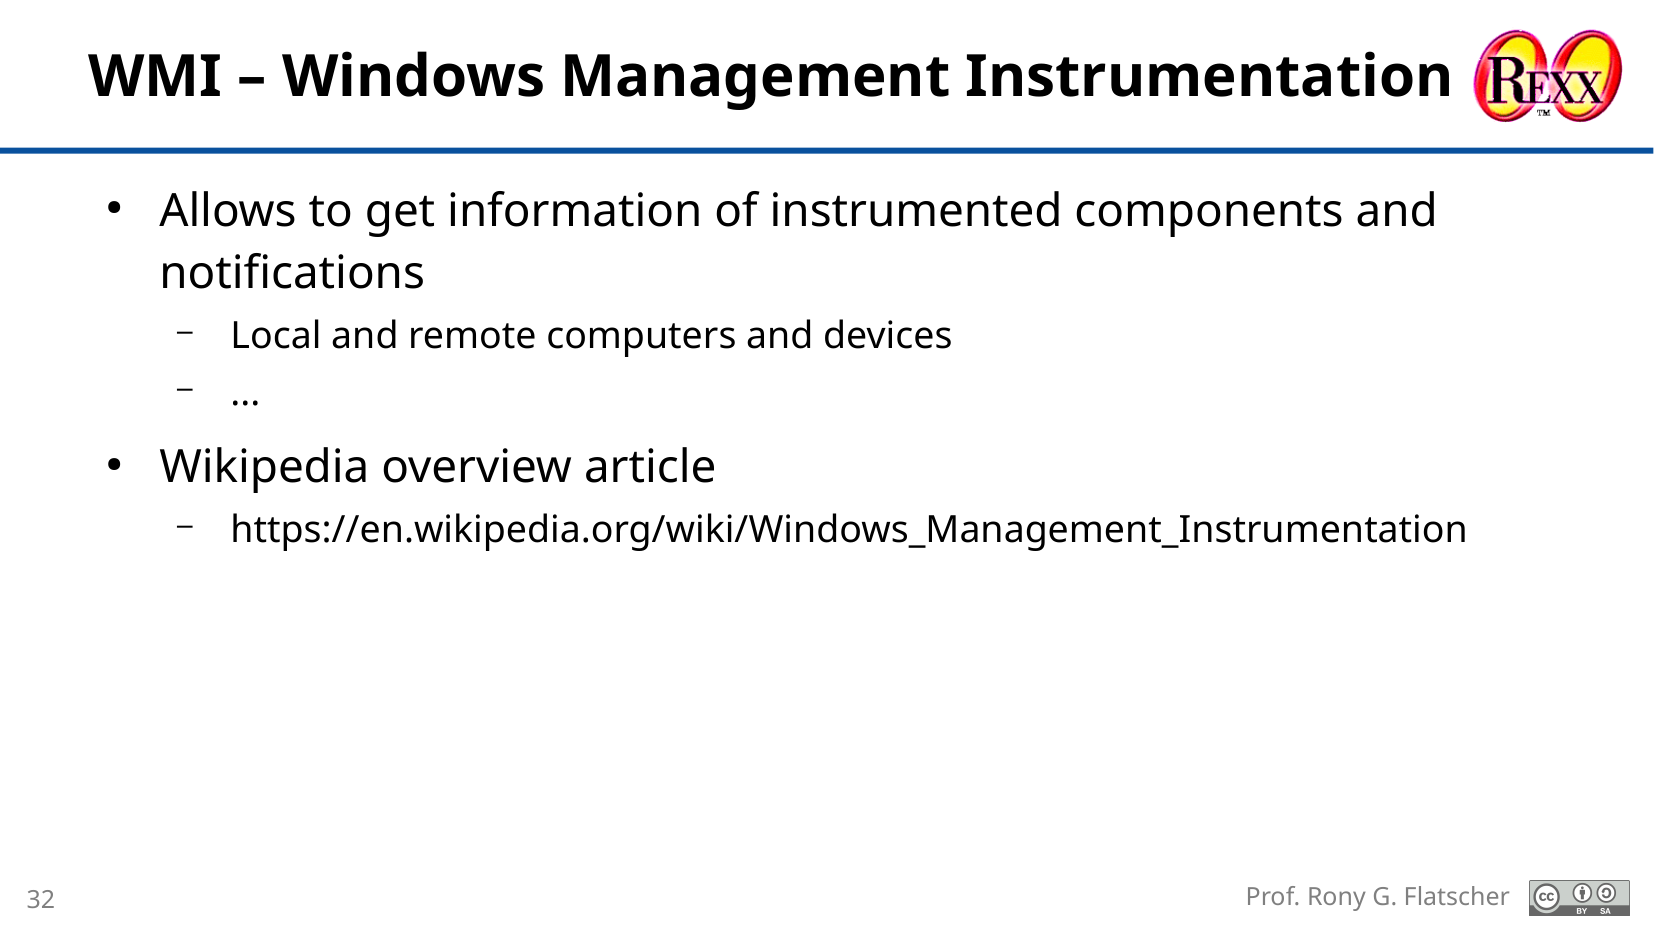

# WMI – Windows Management Instrumentation
Allows to get information of instrumented components and notifications
Local and remote computers and devices
...
Wikipedia overview article
https://en.wikipedia.org/wiki/Windows_Management_Instrumentation